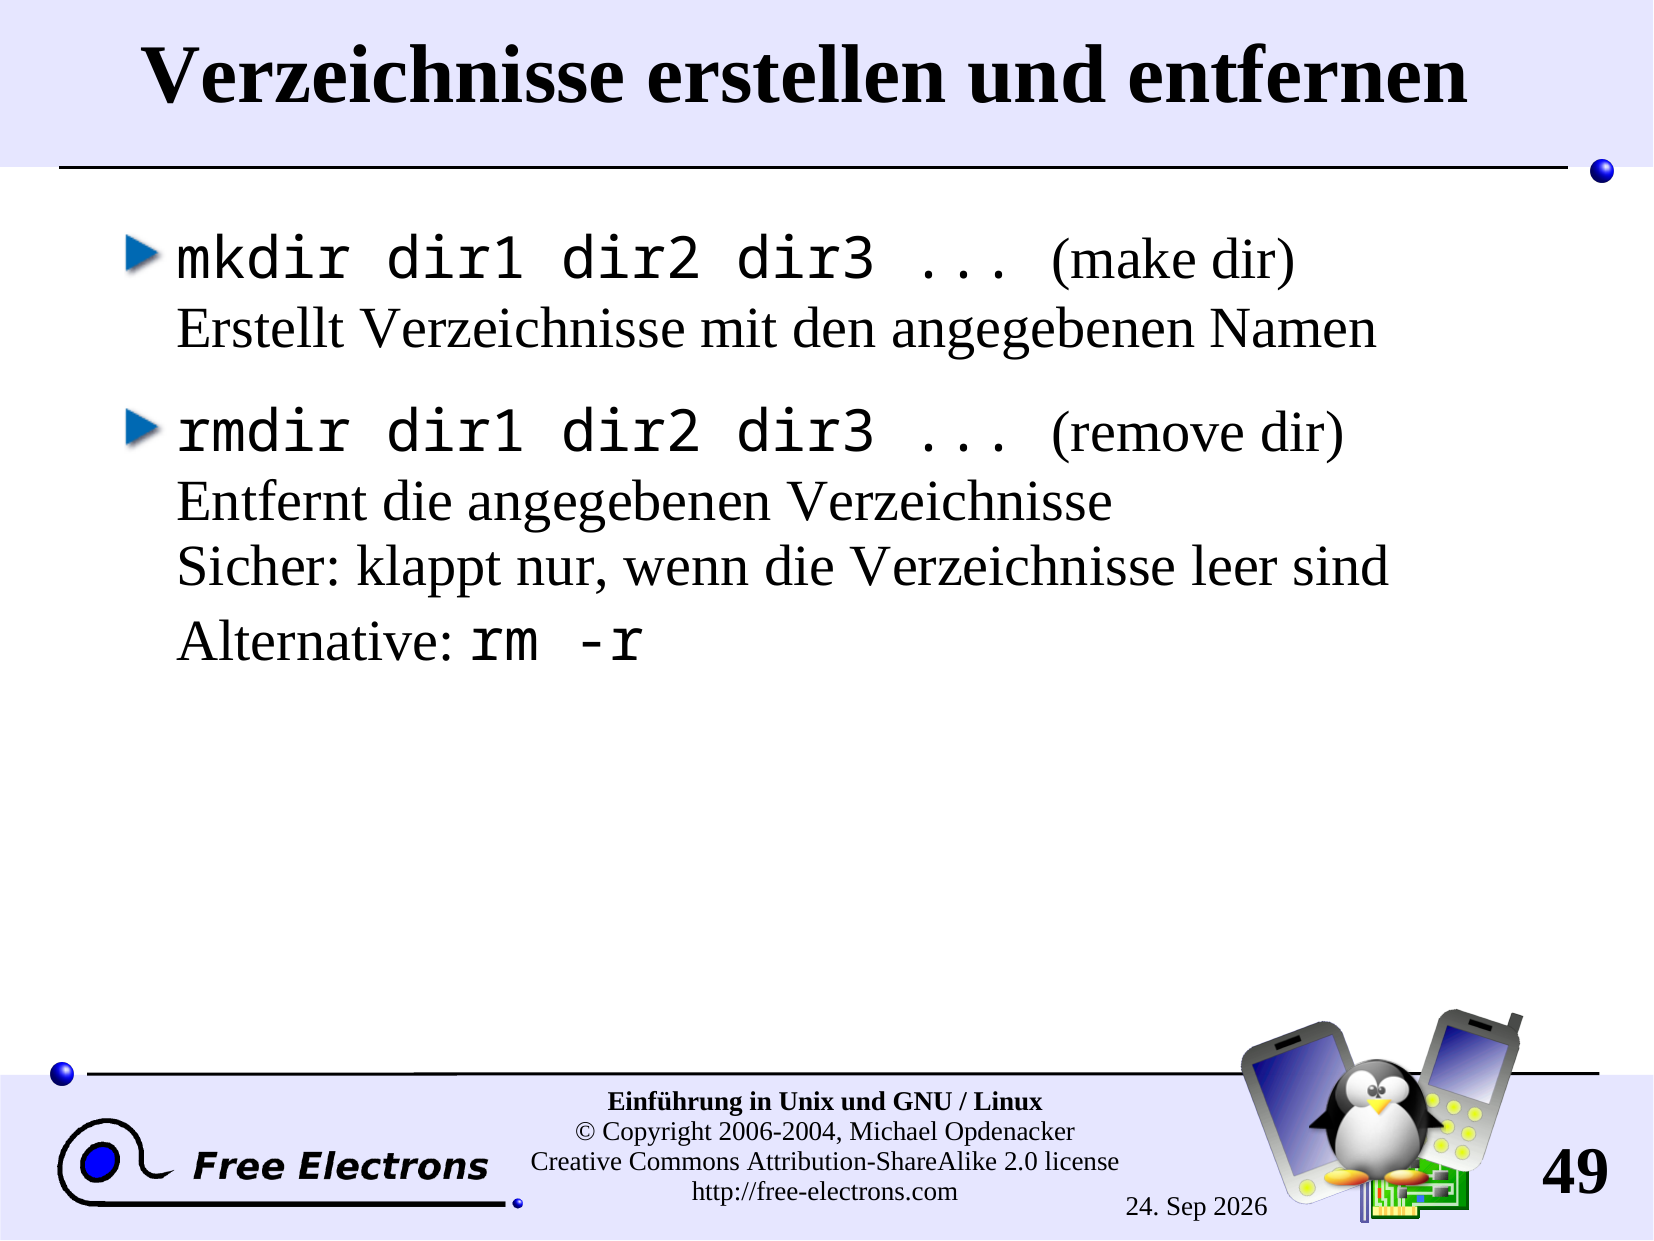

# Verzeichnisse erstellen und entfernen
mkdir dir1 dir2 dir3 ... (make dir)
Erstellt Verzeichnisse mit den angegebenen Namen
rmdir dir1 dir2 dir3 ... (remove dir)
Entfernt die angegebenen Verzeichnisse
Sicher: klappt nur, wenn die Verzeichnisse leer sind
Alternative: rm -r